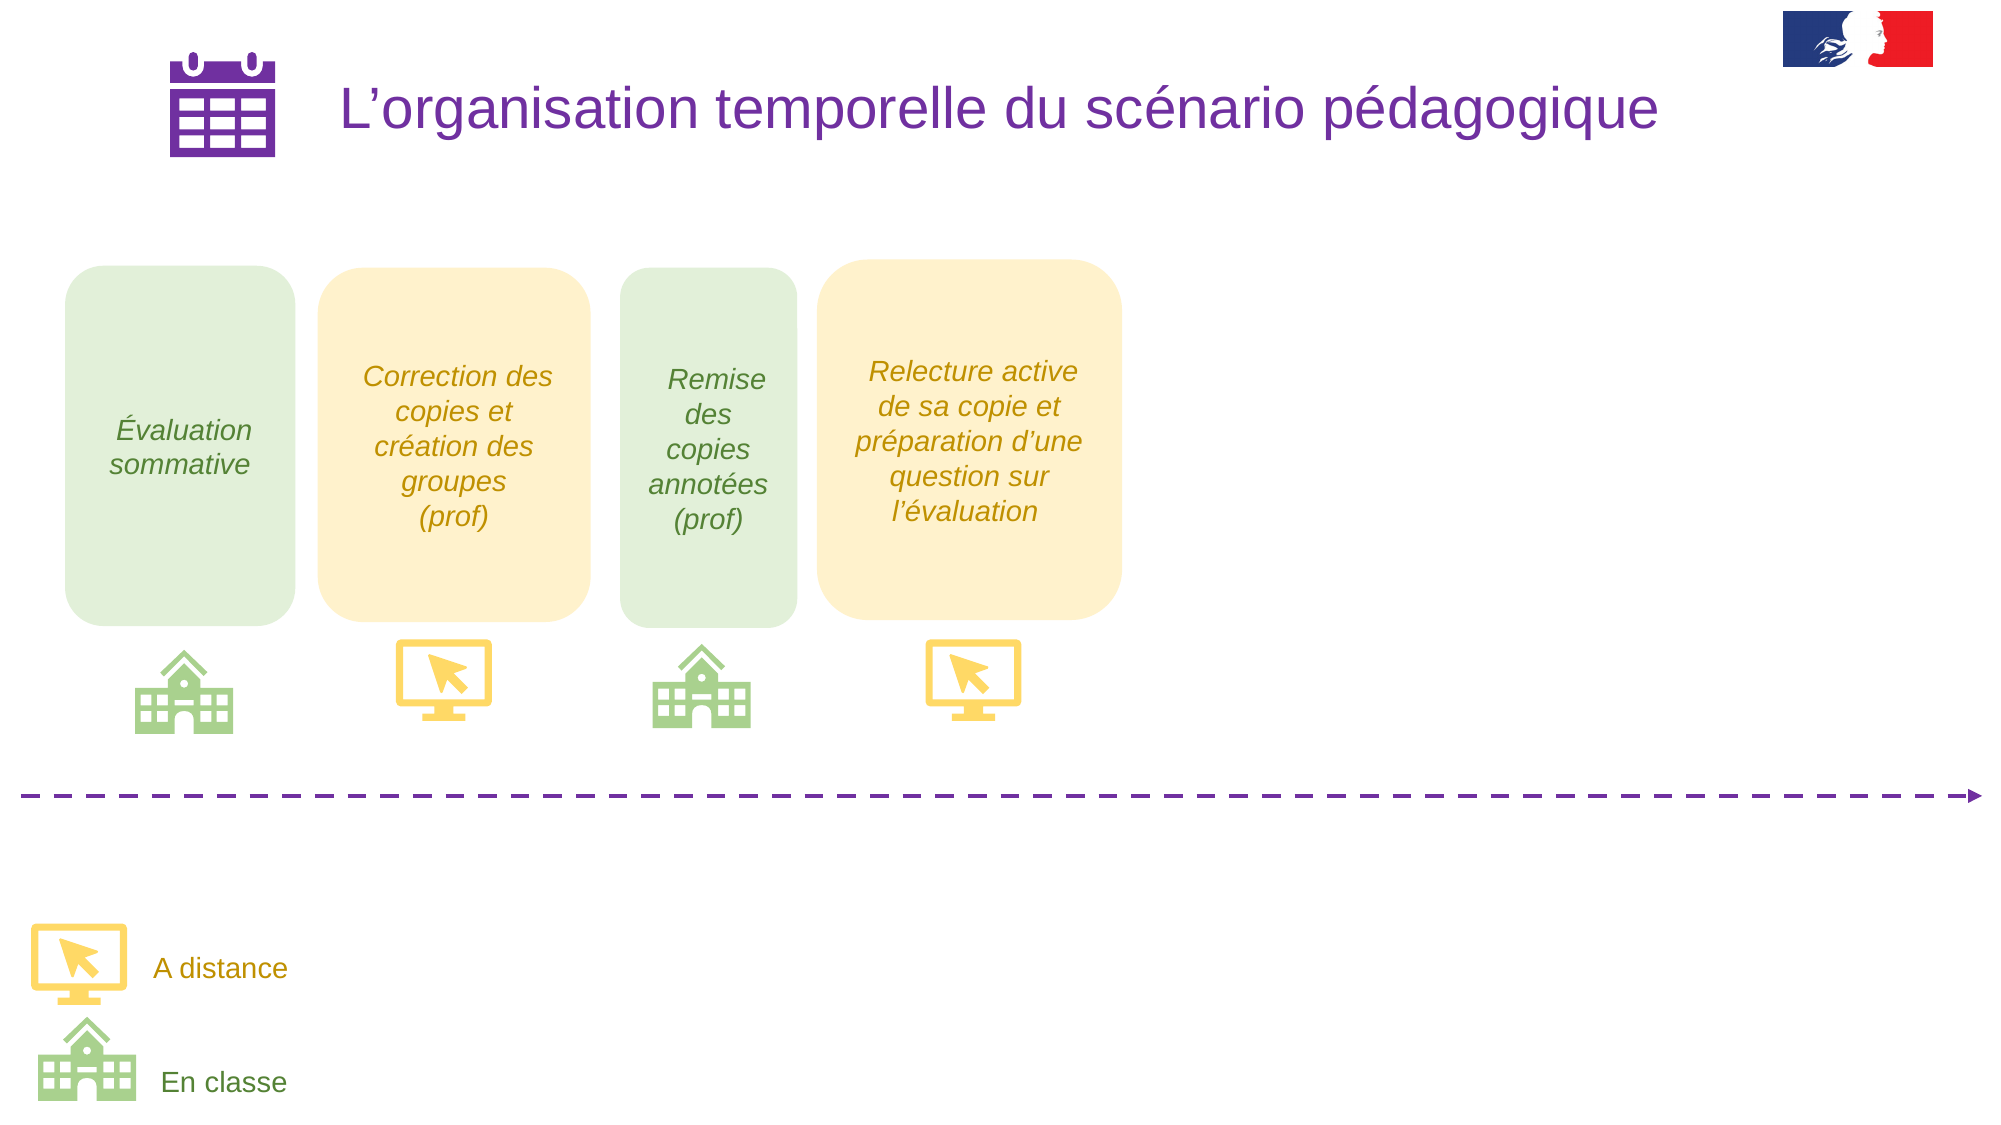

L’organisation temporelle du scénario pédagogique
 Relecture active de sa copie et préparation d’une question sur l’évaluation
 Évaluation sommative
 Correction des copies et création des groupes
(prof)
 Remise des copies annotées
(prof)
A distance
En classe